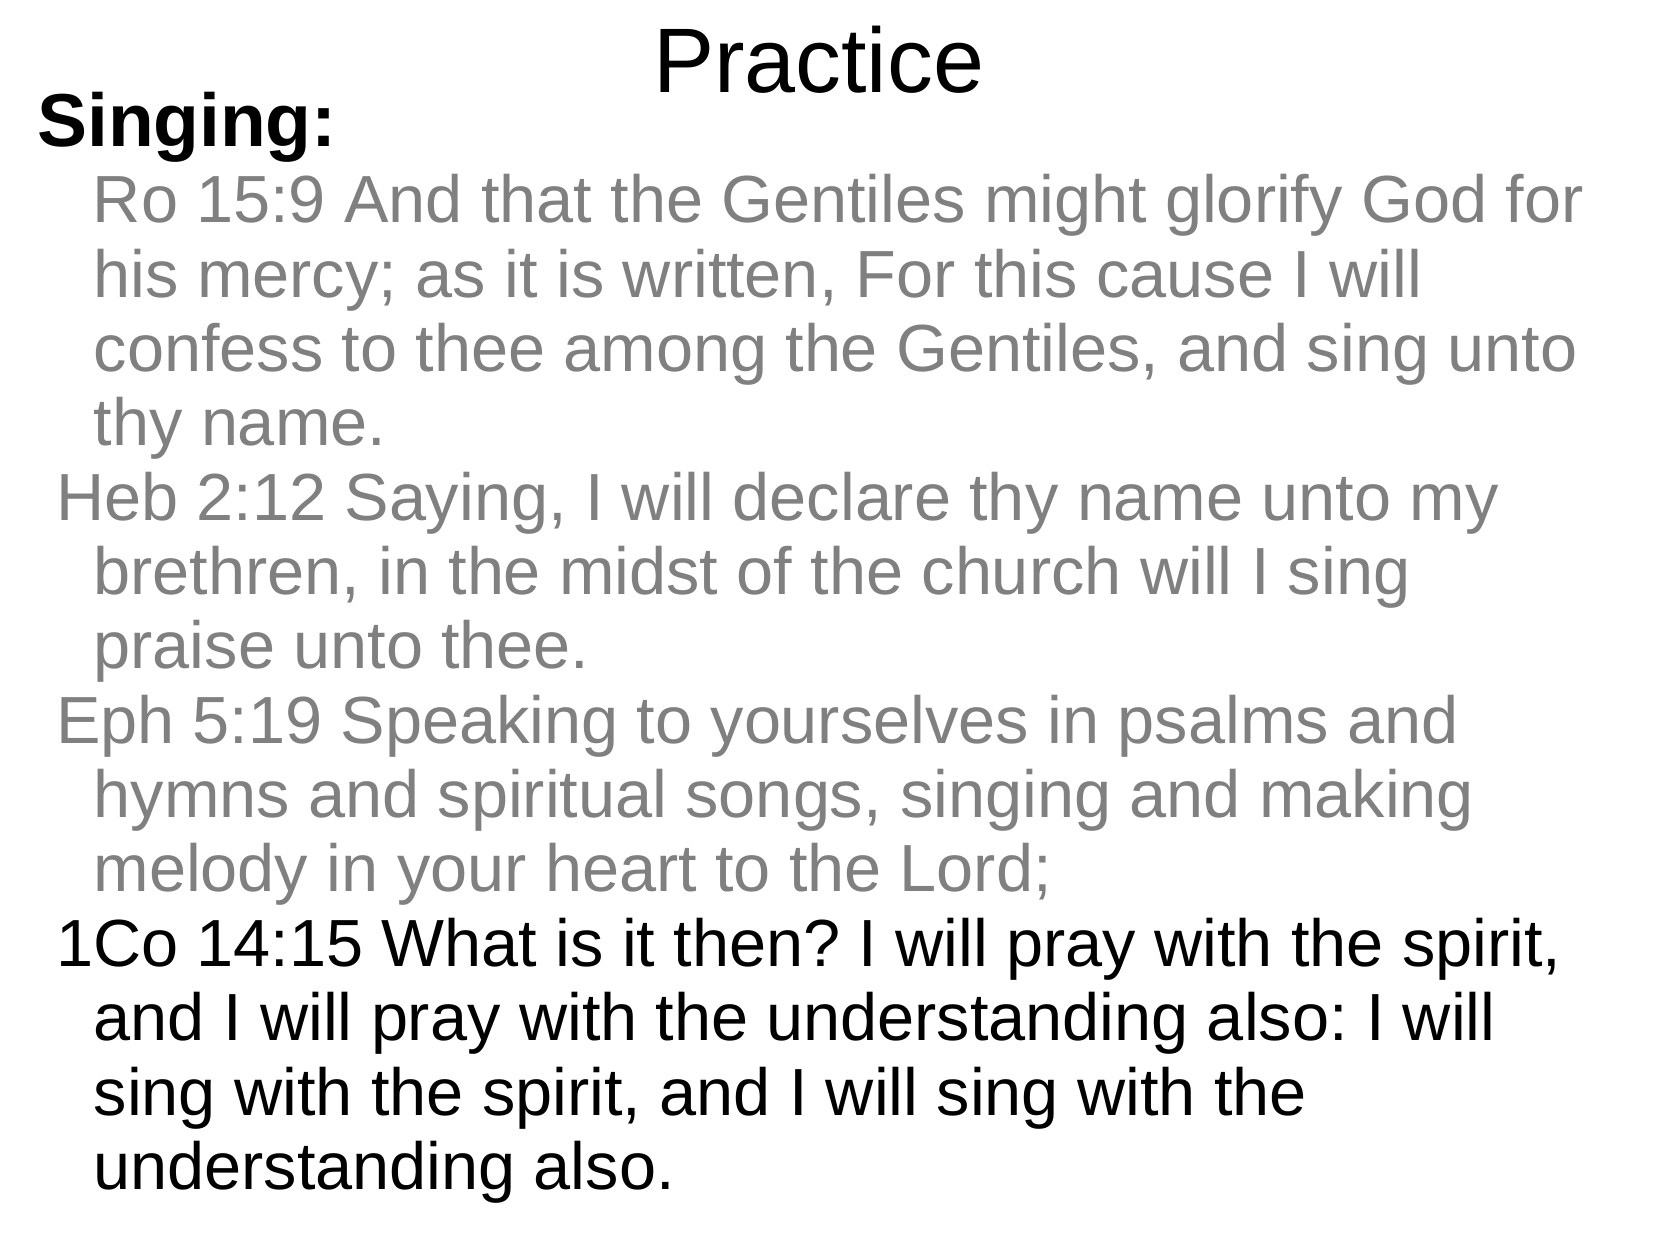

# Practice
Singing:
 Ro 15:9 And that the Gentiles might glorify God for his mercy; as it is written, For this cause I will confess to thee among the Gentiles, and sing unto thy name.
 Heb 2:12 Saying, I will declare thy name unto my brethren, in the midst of the church will I sing praise unto thee.
 Eph 5:19 Speaking to yourselves in psalms and hymns and spiritual songs, singing and making melody in your heart to the Lord;
 1Co 14:15 What is it then? I will pray with the spirit, and I will pray with the understanding also: I will sing with the spirit, and I will sing with the understanding also.